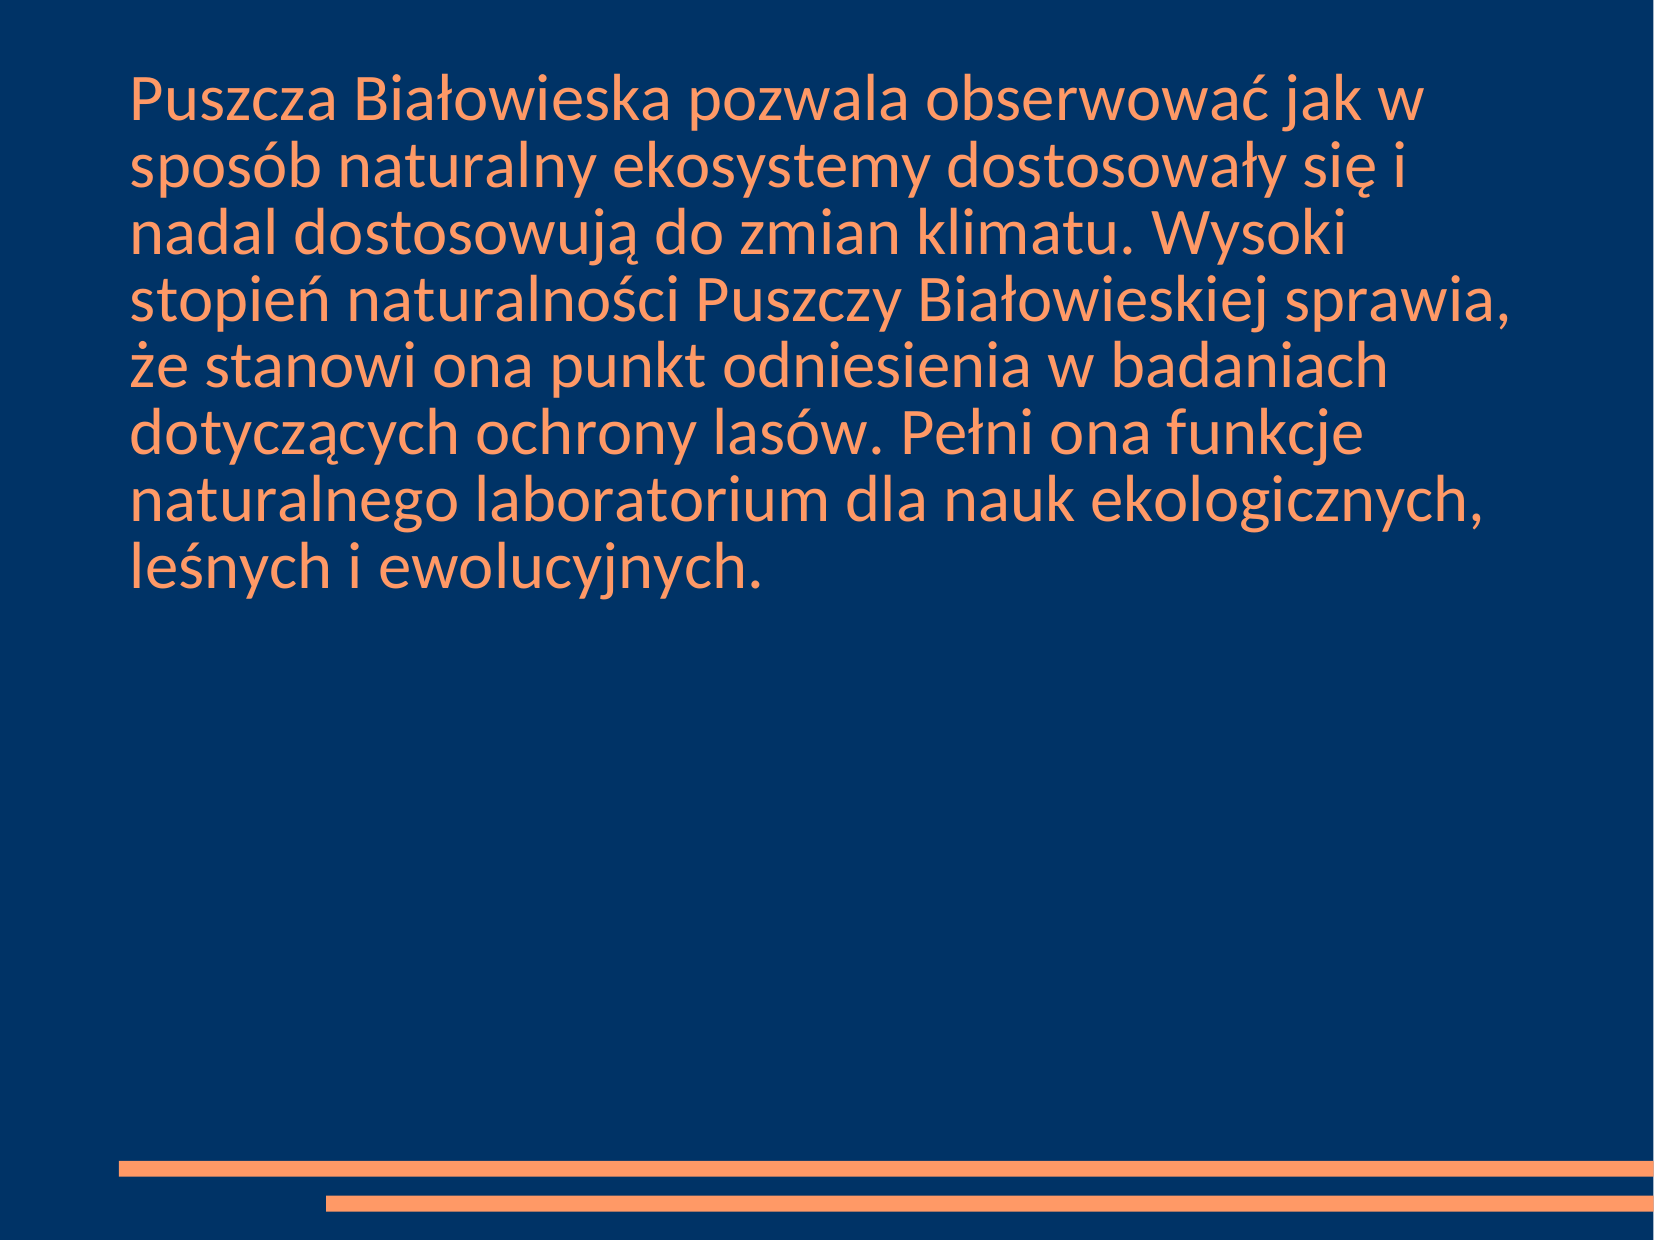

# Puszcza Białowieska pozwala obserwować jak w sposób naturalny ekosystemy dostosowały się i nadal dostosowują do zmian klimatu. Wysoki stopień naturalności Puszczy Białowieskiej sprawia, że stanowi ona punkt odniesienia w badaniach dotyczących ochrony lasów. Pełni ona funkcje naturalnego laboratorium dla nauk ekologicznych, leśnych i ewolucyjnych.